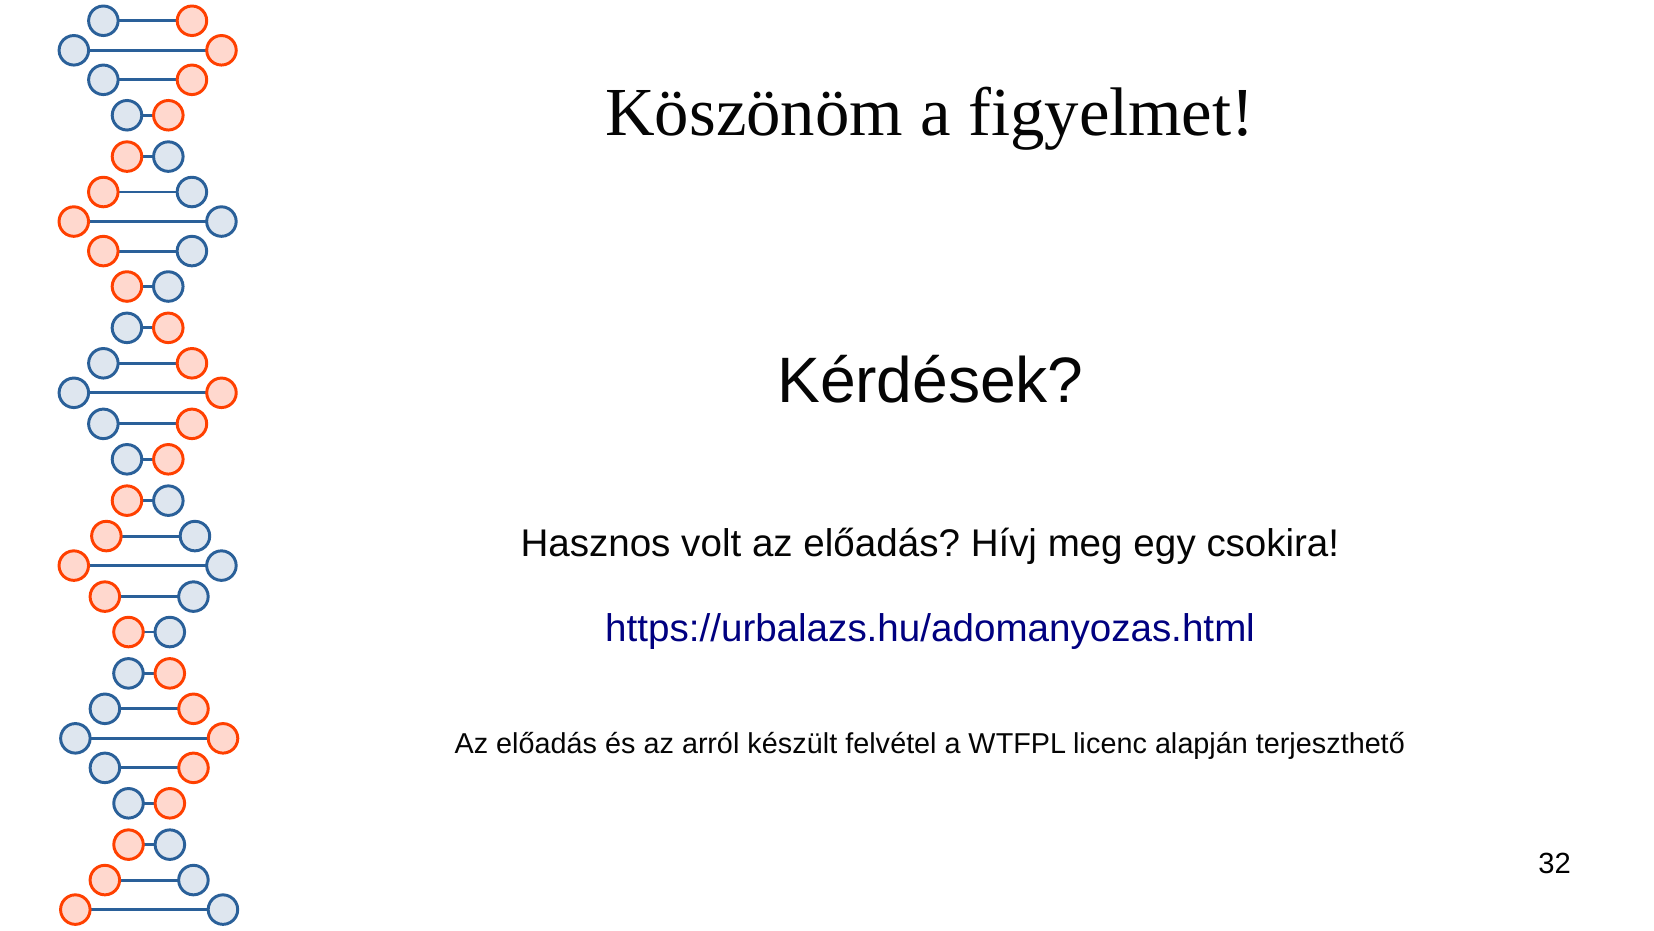

# Köszönöm a figyelmet!
Kérdések?
Hasznos volt az előadás? Hívj meg egy csokira!
https://urbalazs.hu/adomanyozas.html
Az előadás és az arról készült felvétel a WTFPL licenc alapján terjeszthető
32